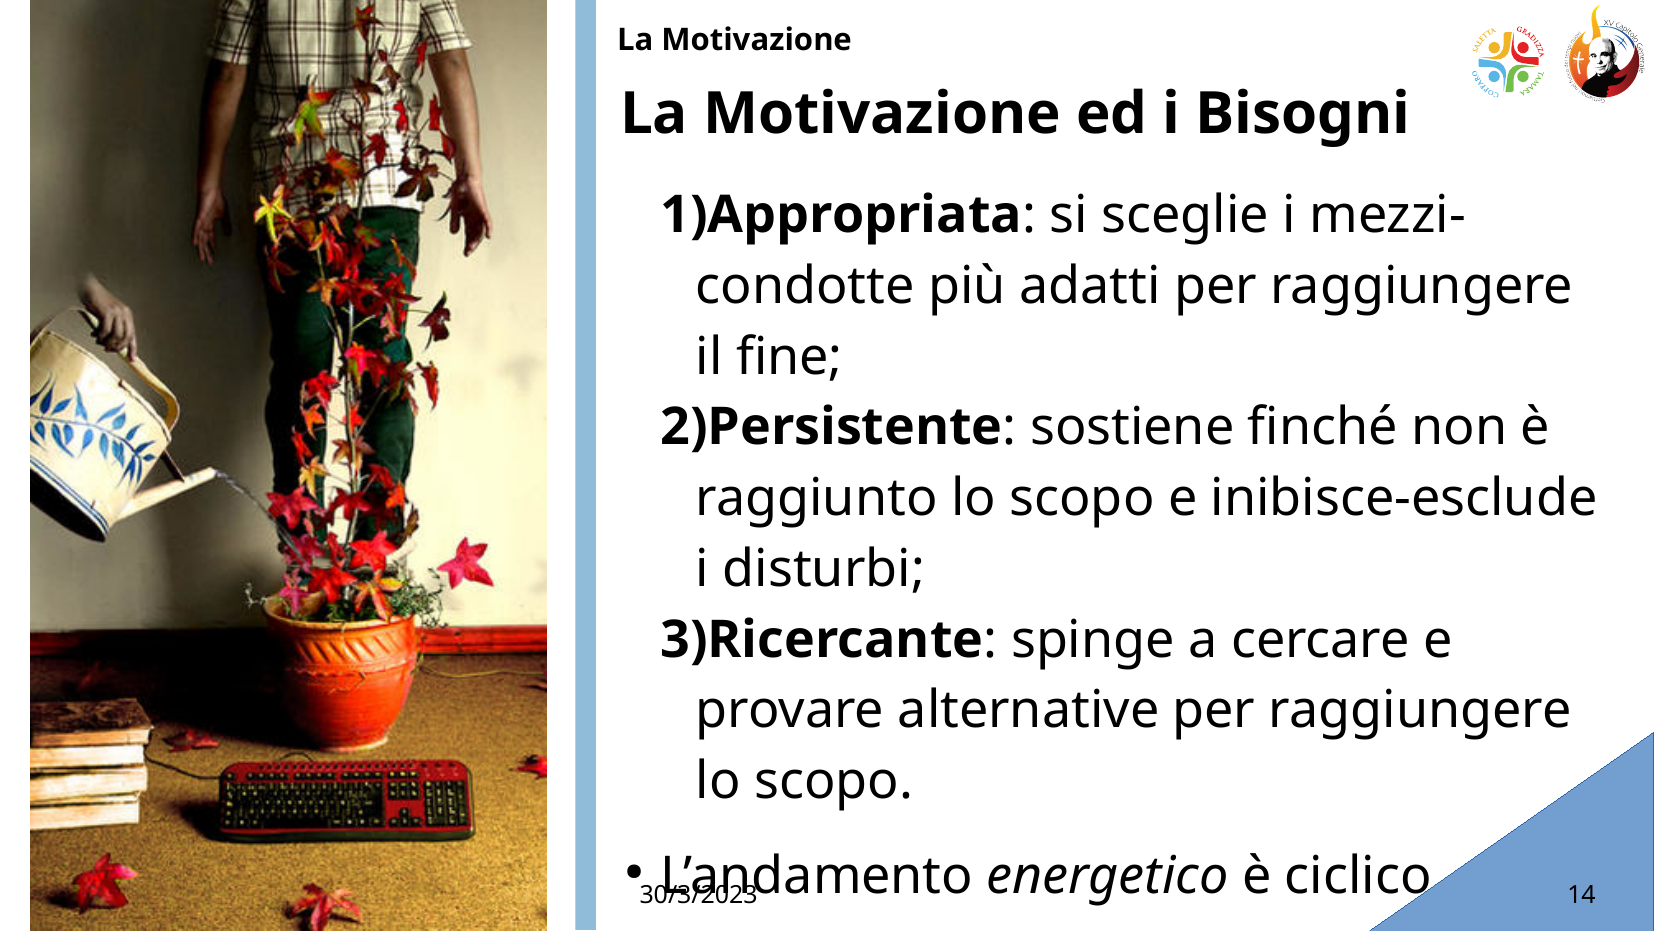

La Motivazione
La Motivazione ed i Bisogni
# Appropriata: si sceglie i mezzi-condotte più adatti per raggiungere il fine;
Persistente: sostiene finché non è raggiunto lo scopo e inibisce-esclude i disturbi;
Ricercante: spinge a cercare e provare alternative per raggiungere lo scopo.
L’andamento energetico è ciclico